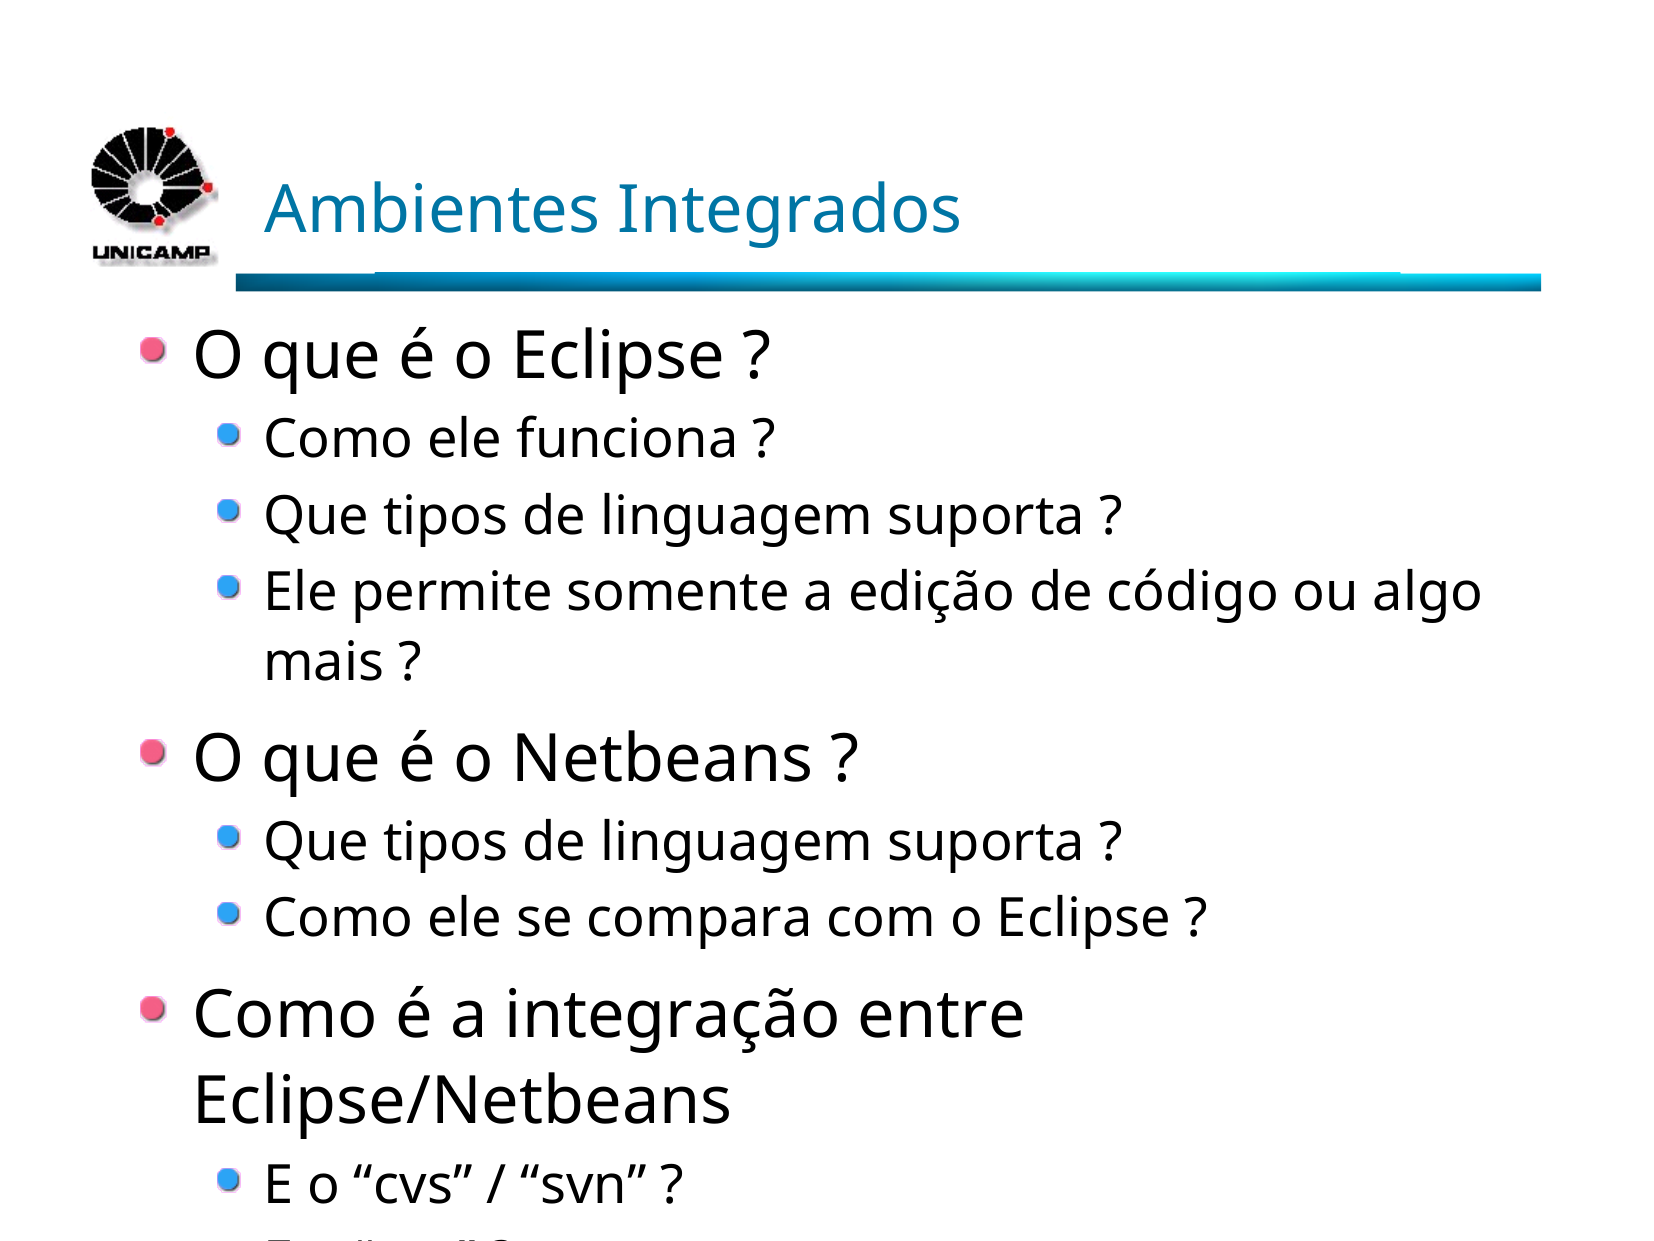

# Ambientes Integrados
O que é o Eclipse ?
Como ele funciona ?
Que tipos de linguagem suporta ?
Ele permite somente a edição de código ou algo mais ?
O que é o Netbeans ?
Que tipos de linguagem suporta ?
Como ele se compara com o Eclipse ?
Como é a integração entre Eclipse/Netbeans
E o “cvs” / “svn” ?
E o “ant” ?